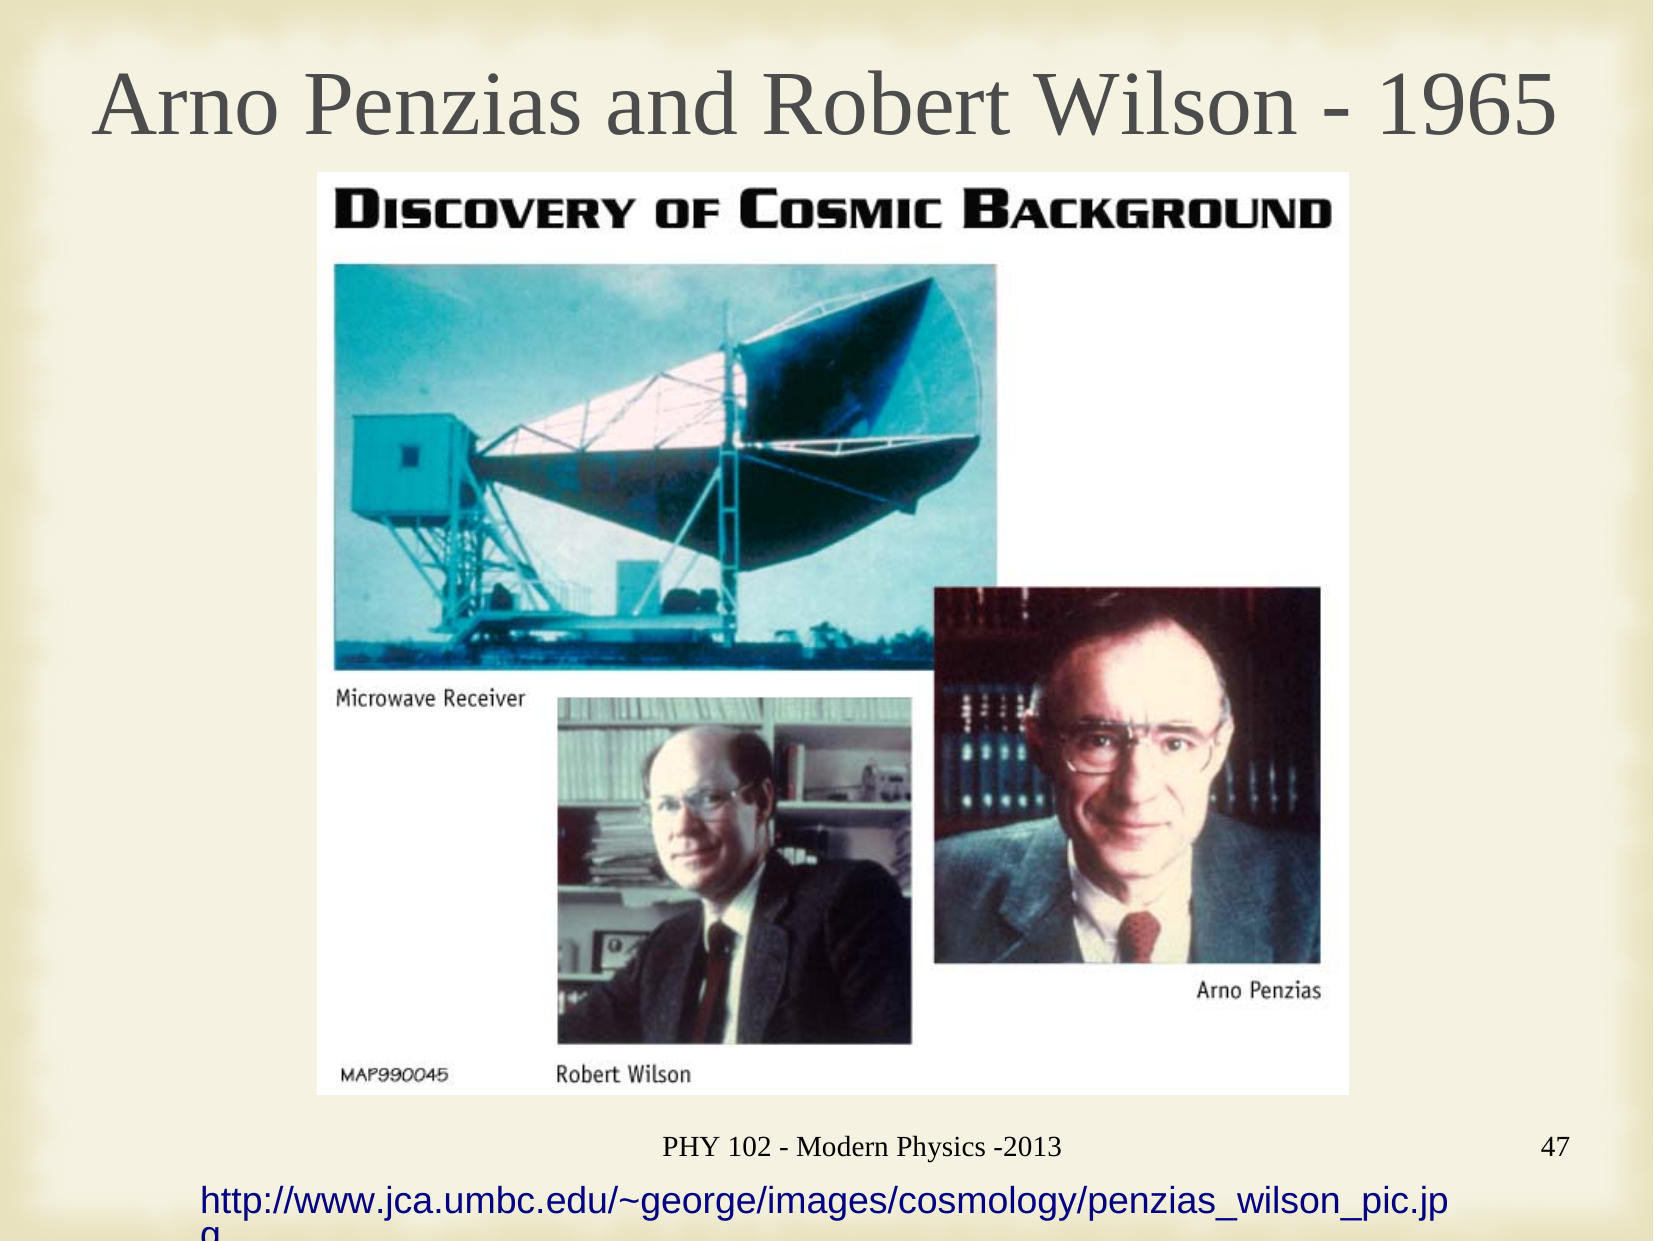

# Arno Penzias and Robert Wilson - 1965
PHY 102 - Modern Physics -2013
47
http://www.jca.umbc.edu/~george/images/cosmology/penzias_wilson_pic.jpg